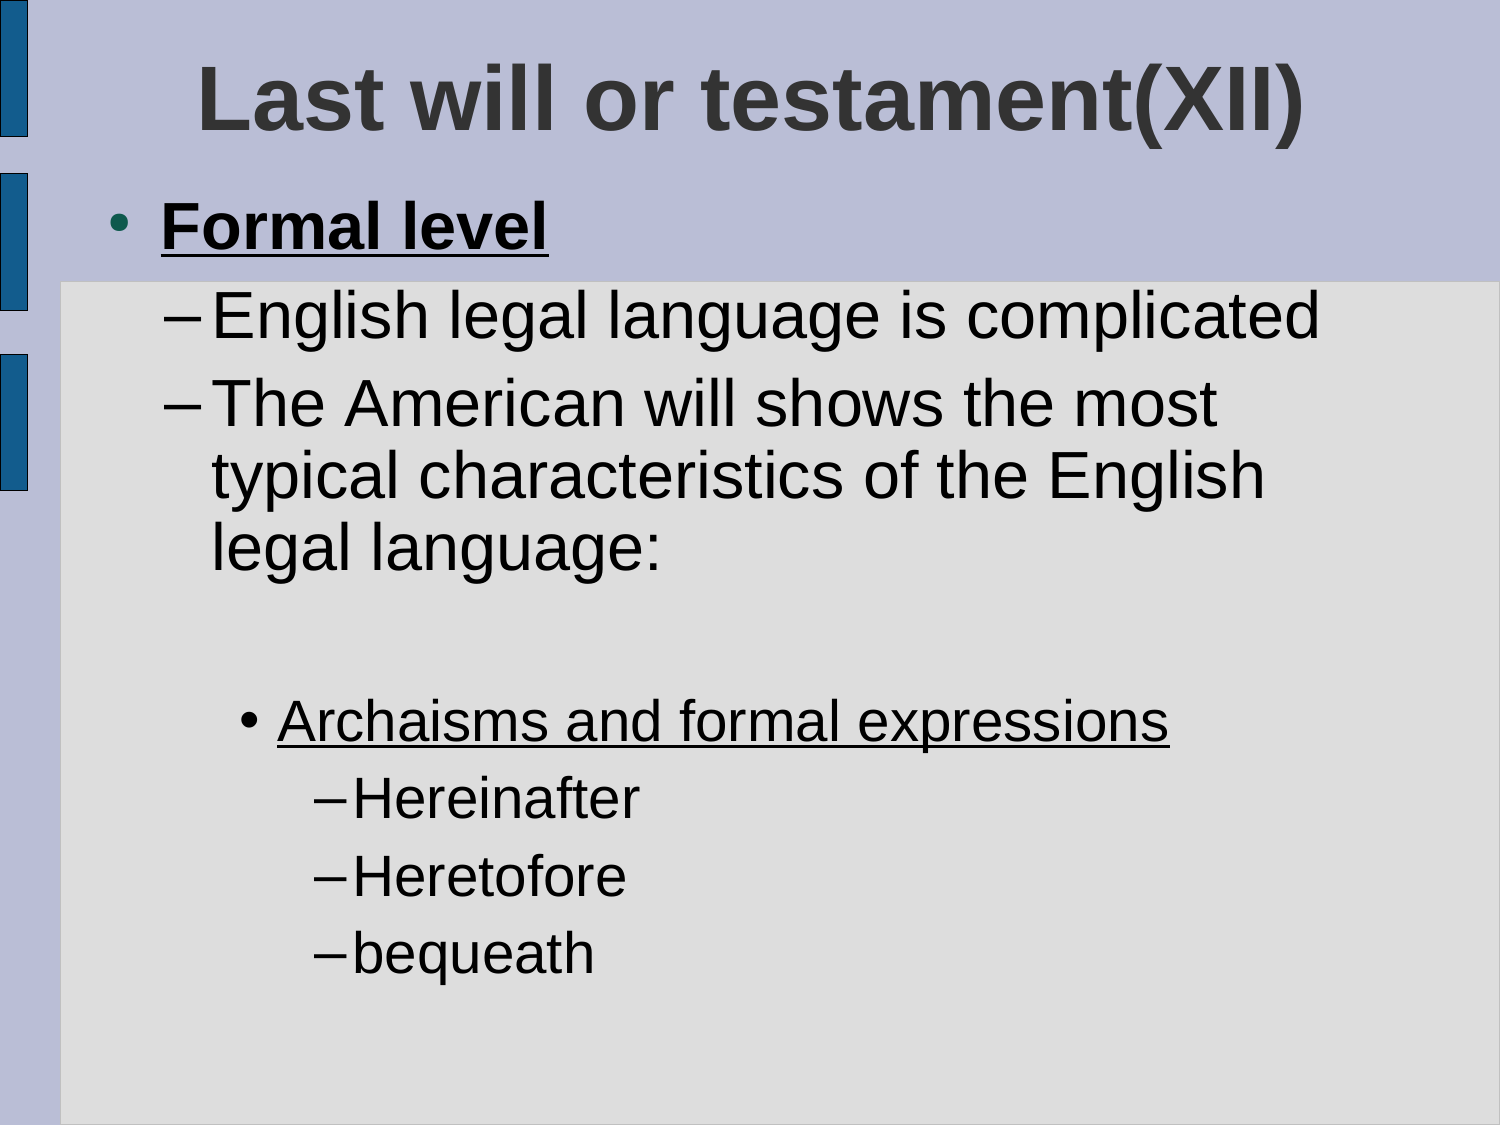

# Last will or testament(XII)
Formal level
English legal language is complicated
The American will shows the most typical characteristics of the English legal language:
Archaisms and formal expressions
Hereinafter
Heretofore
bequeath